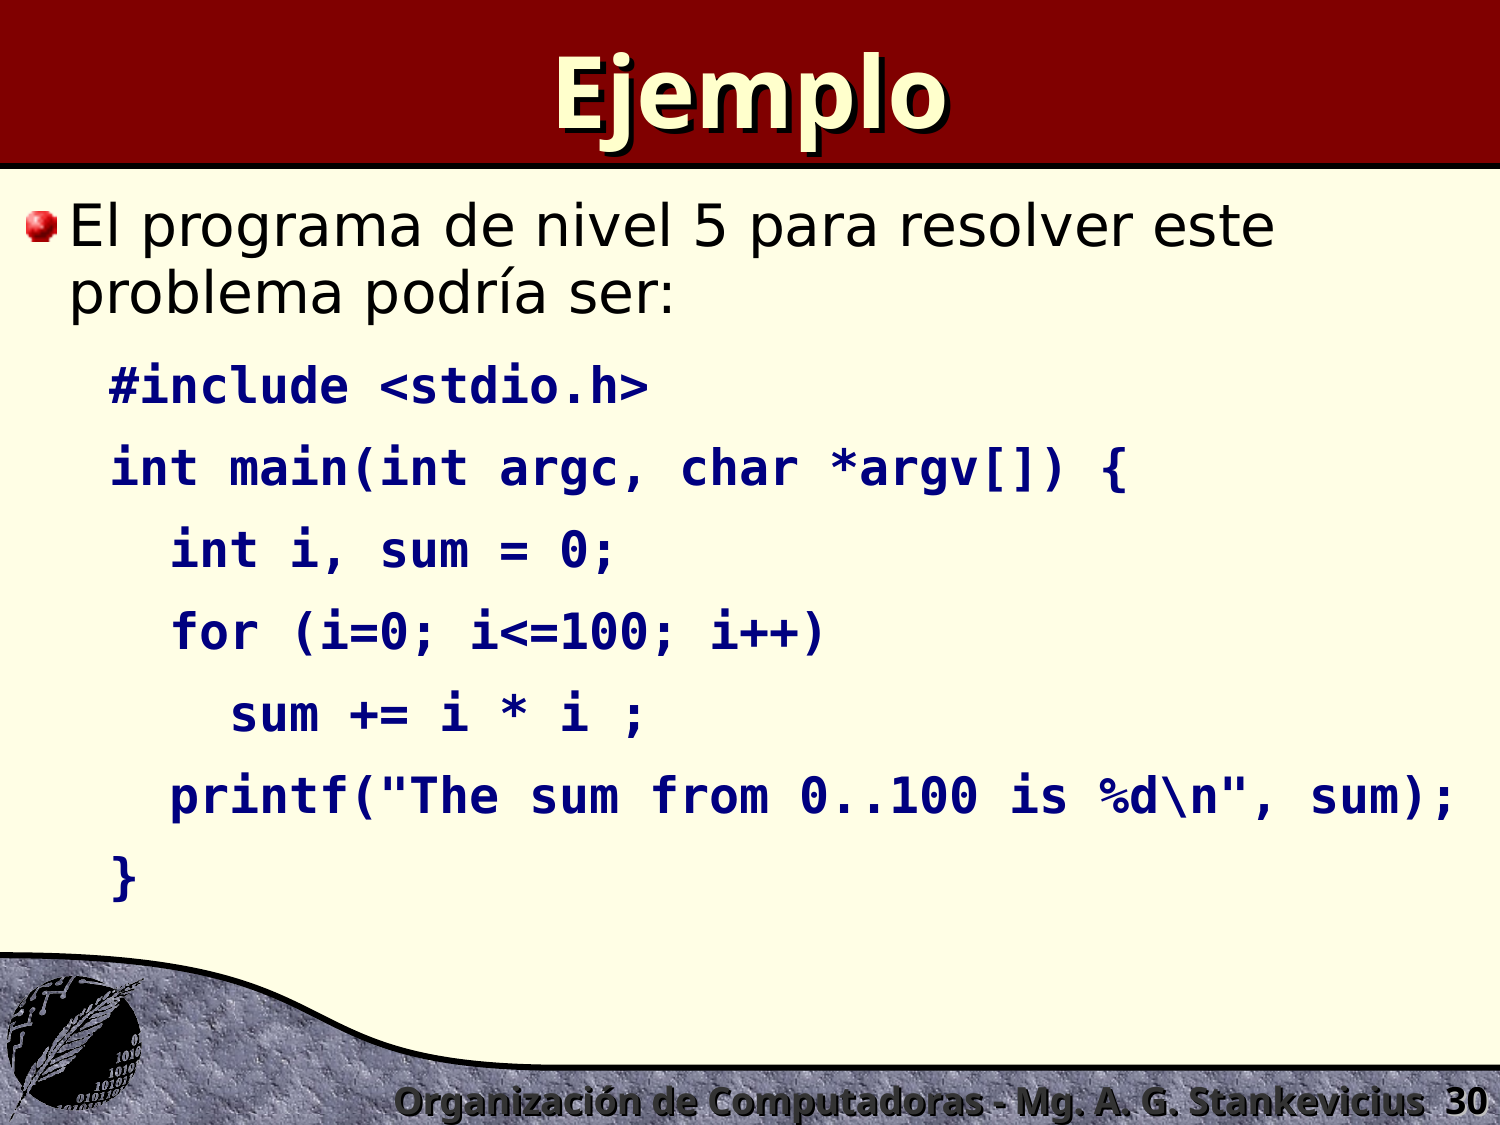

# Ejemplo
El programa de nivel 5 para resolver este problema podría ser:
#include <stdio.h>
int main(int argc, char *argv[]) {
 int i, sum = 0;
 for (i=0; i<=100; i++)
 sum += i * i ;
 printf("The sum from 0..100 is %d\n", sum);
}
30